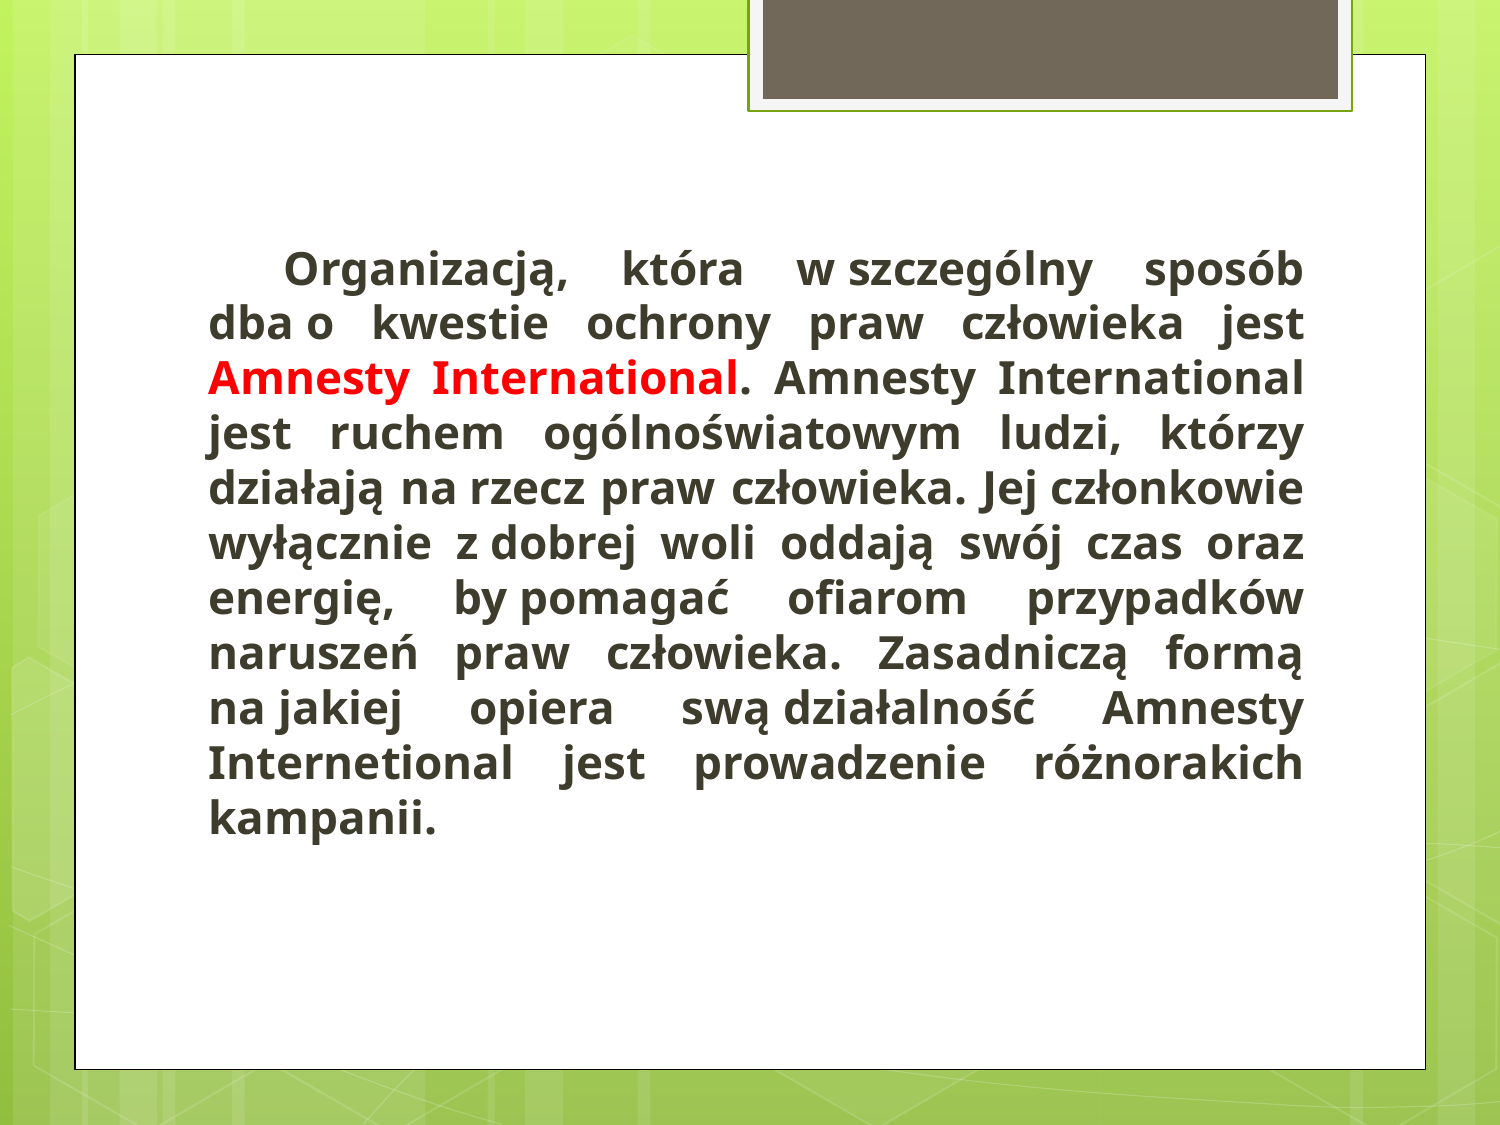

# Organizacją, która w szczególny sposób dba o kwestie ochrony praw człowieka jest Amnesty International. Amnesty International jest ruchem ogólnoświatowym ludzi, którzy działają na rzecz praw człowieka. Jej członkowie wyłącznie z dobrej woli oddają swój czas oraz energię, by pomagać ofiarom przypadków naruszeń praw człowieka. Zasadniczą formą na jakiej opiera swą działalność Amnesty Internetional jest prowadzenie różnorakich kampanii.